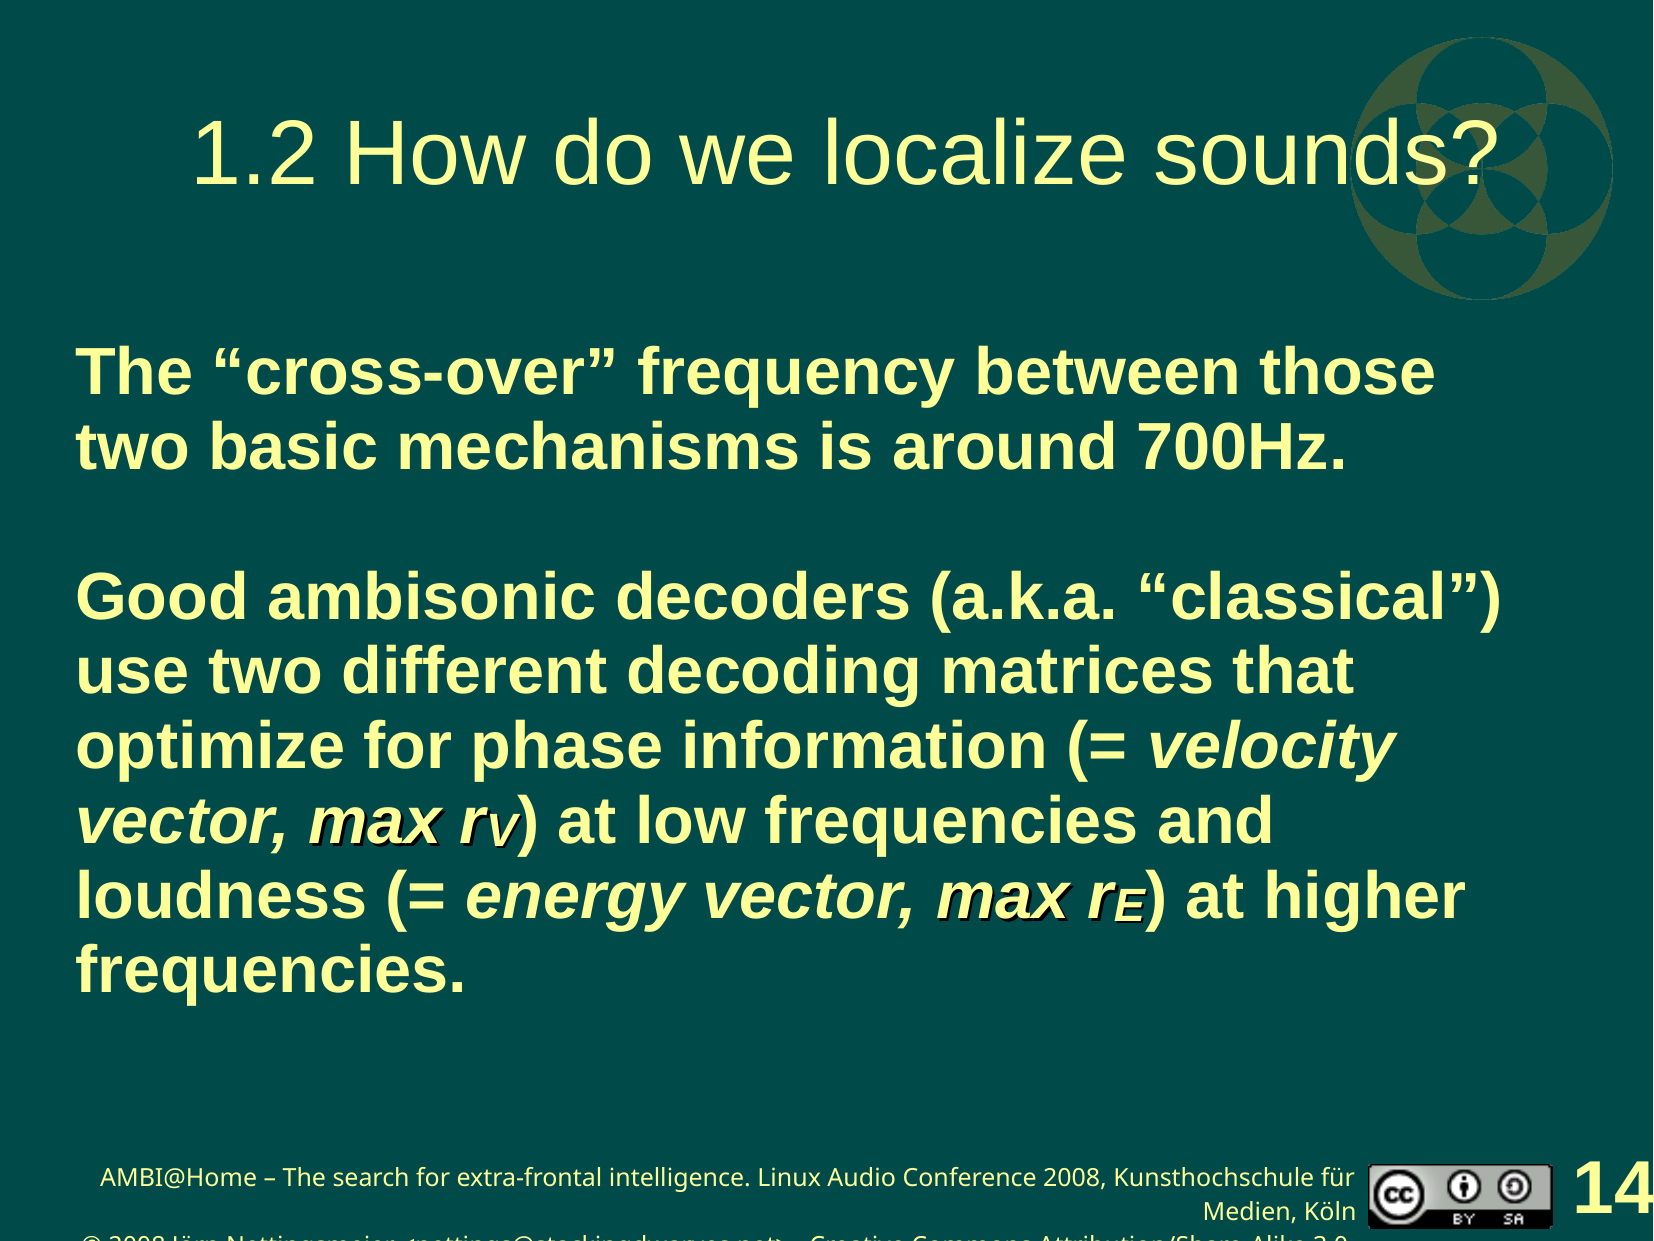

# 1.2 How do we localize sounds?
The “cross-over” frequency between those two basic mechanisms is around 700Hz.
Good ambisonic decoders (a.k.a. “classical”) use two different decoding matrices that optimize for phase information (= velocity vector, max rV) at low frequencies and loudness (= energy vector, max rE) at higher frequencies.